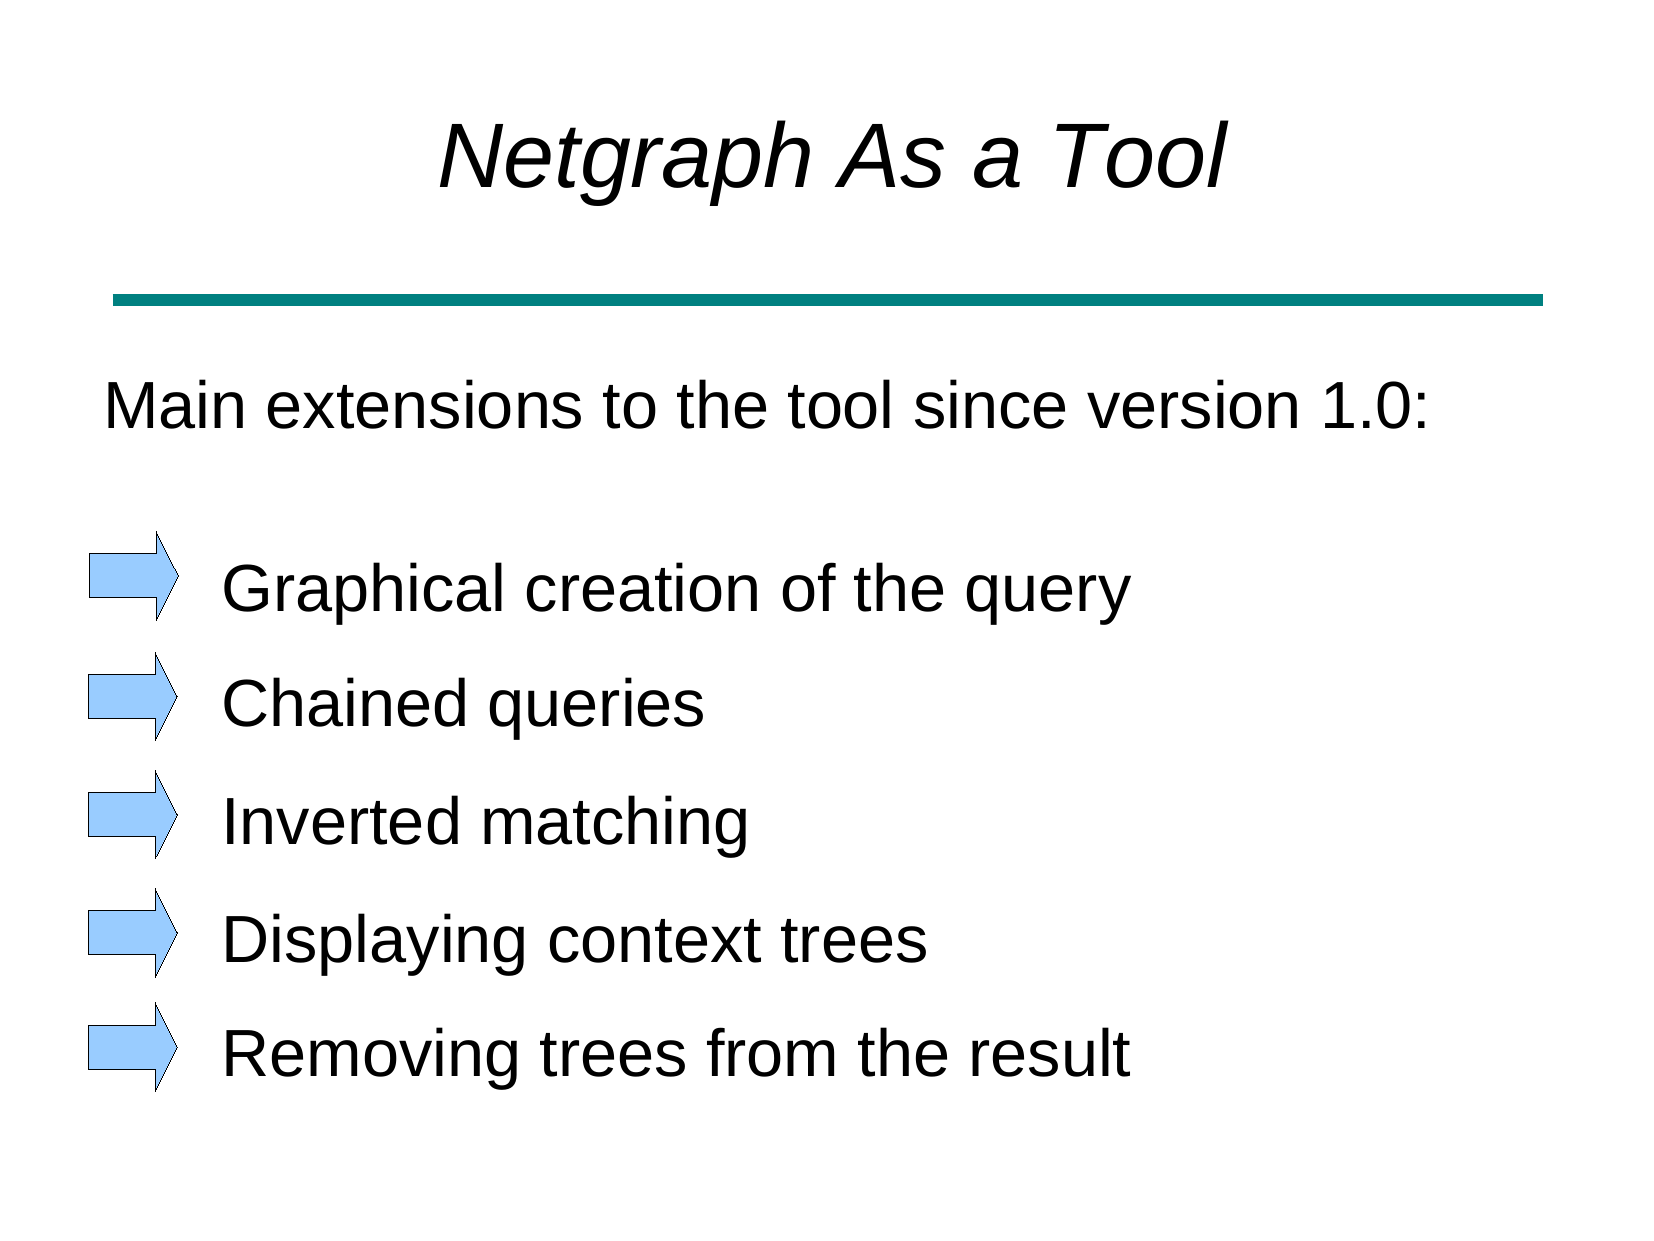

# Netgraph As a Tool
Main extensions to the tool since version 1.0:
Graphical creation of the query
Chained queries
Inverted matching
Displaying context trees
Removing trees from the result